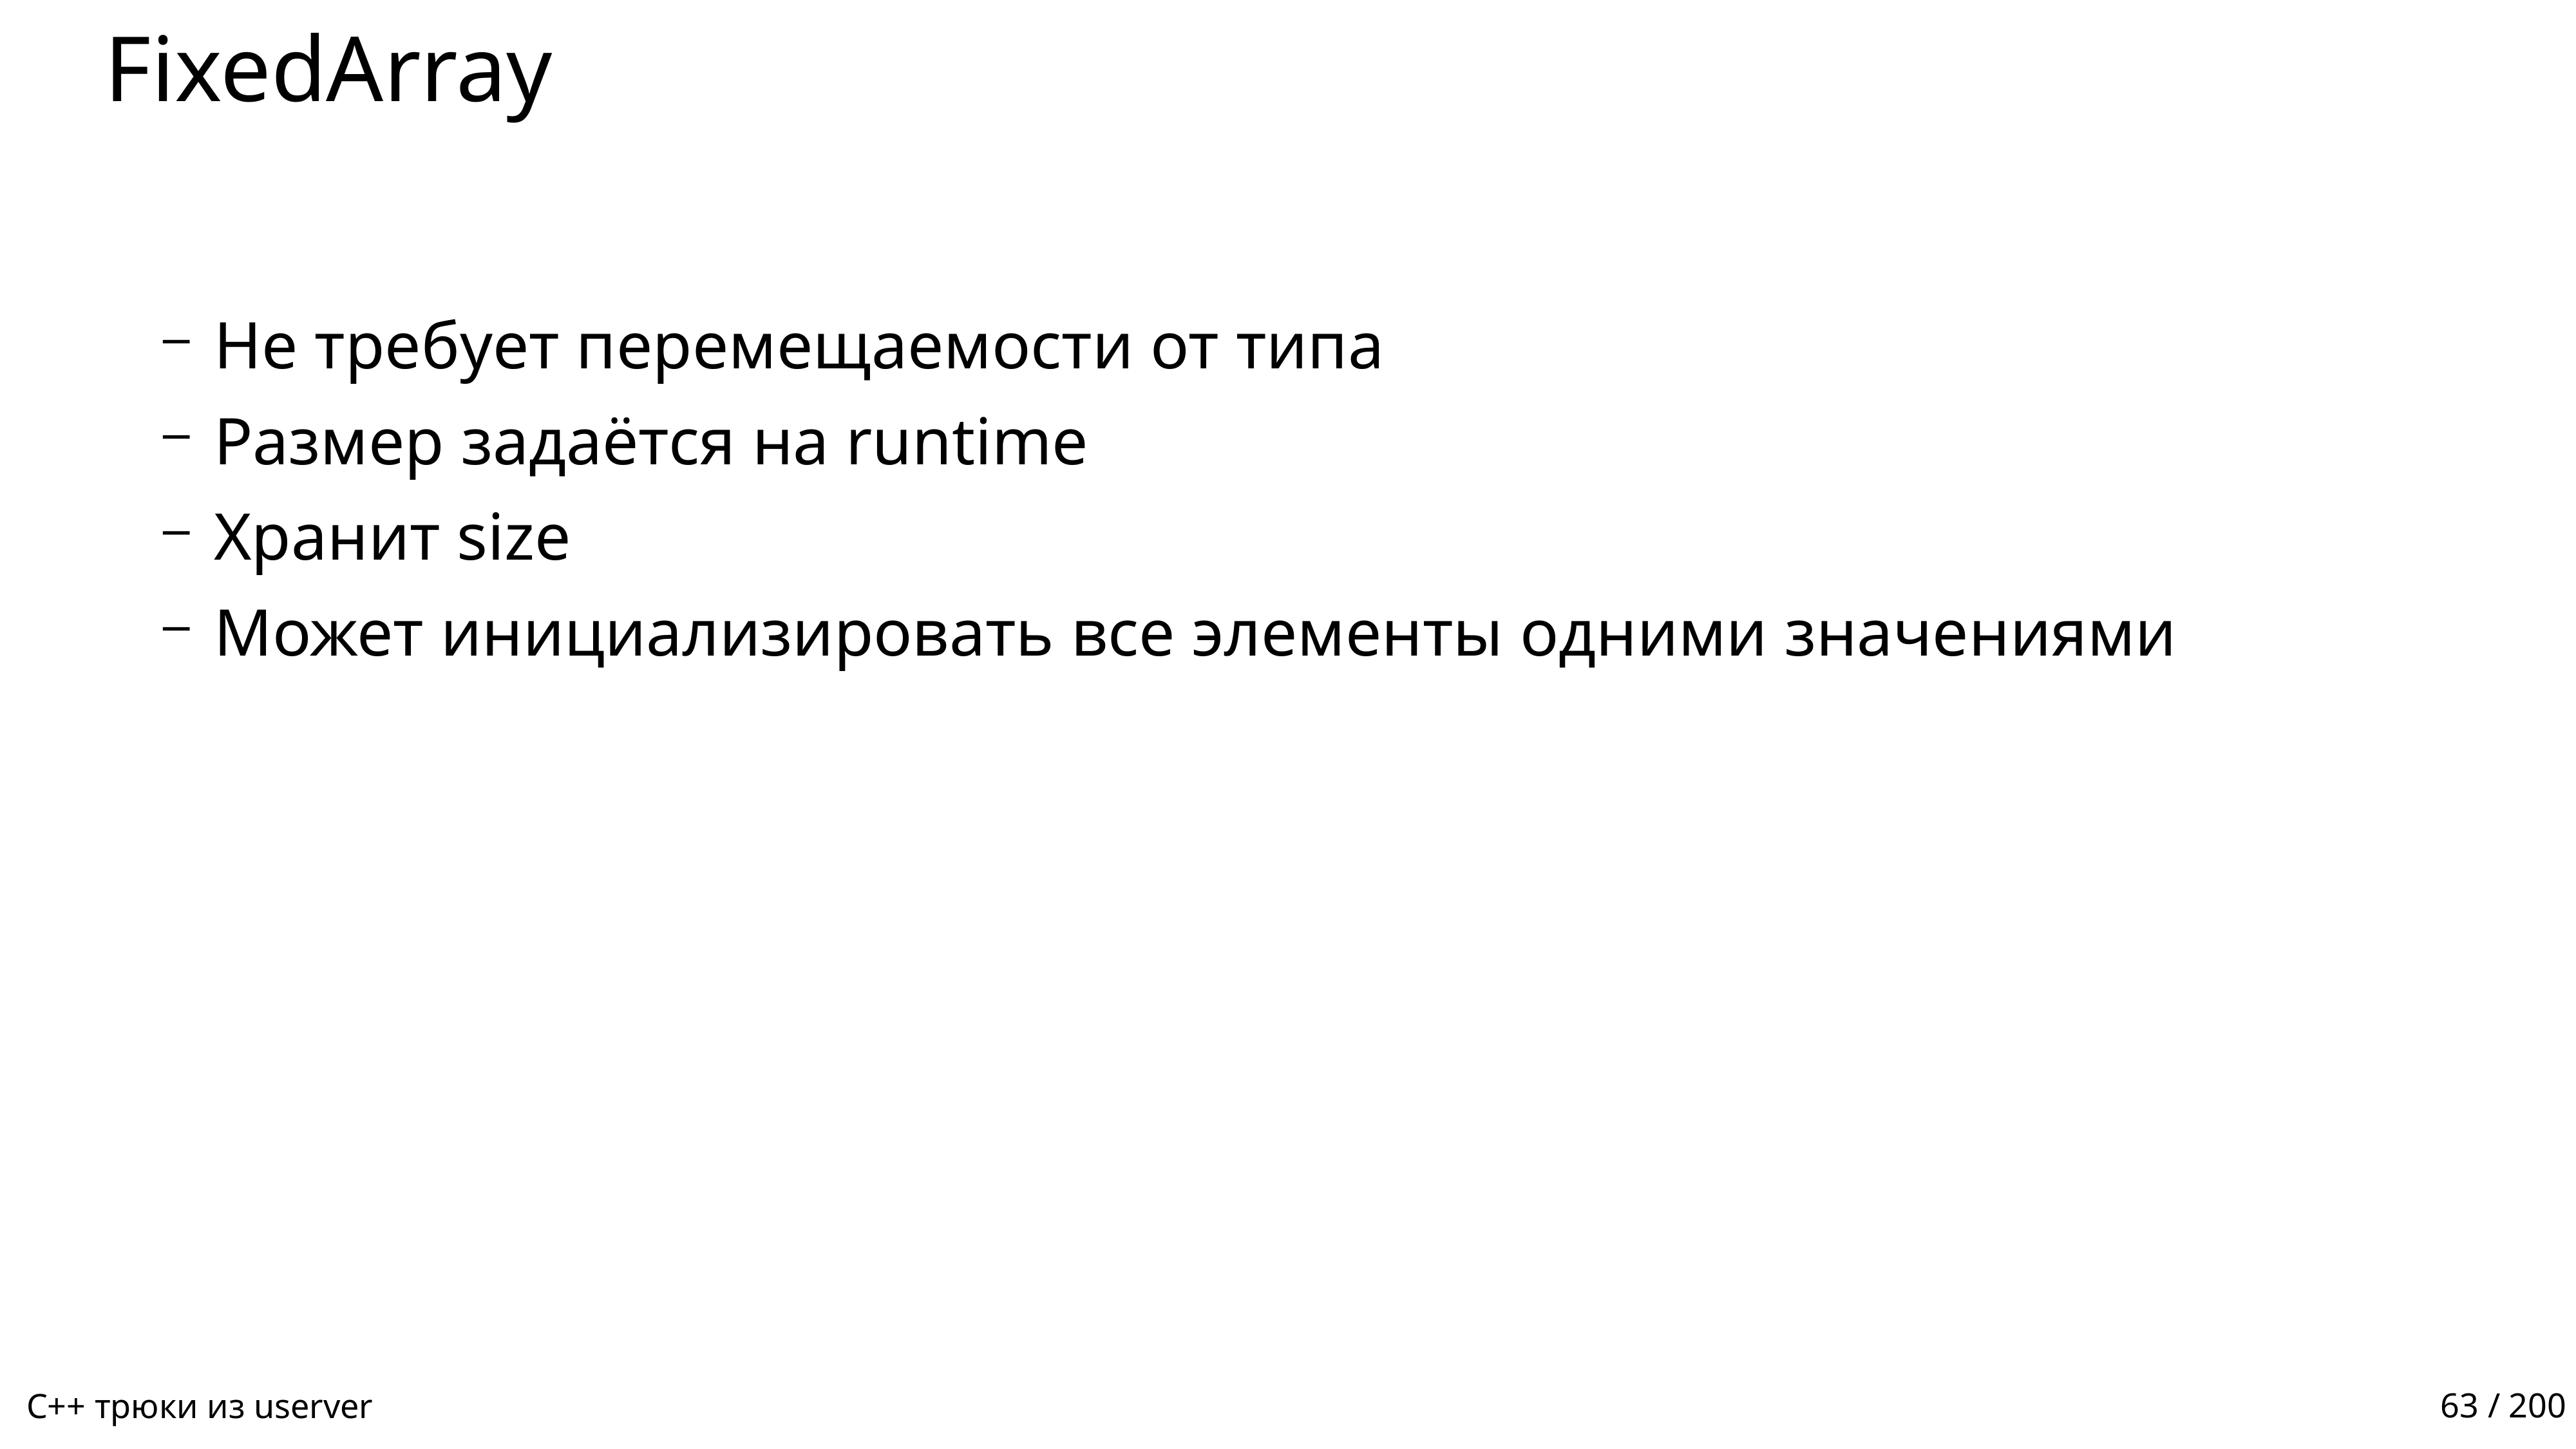

FixedArray
# Не требует перемещаемости от типа
 Размер задаётся на runtime
 Хранит size
 Может инициализировать все элементы одними значениями
C++ трюки из userver